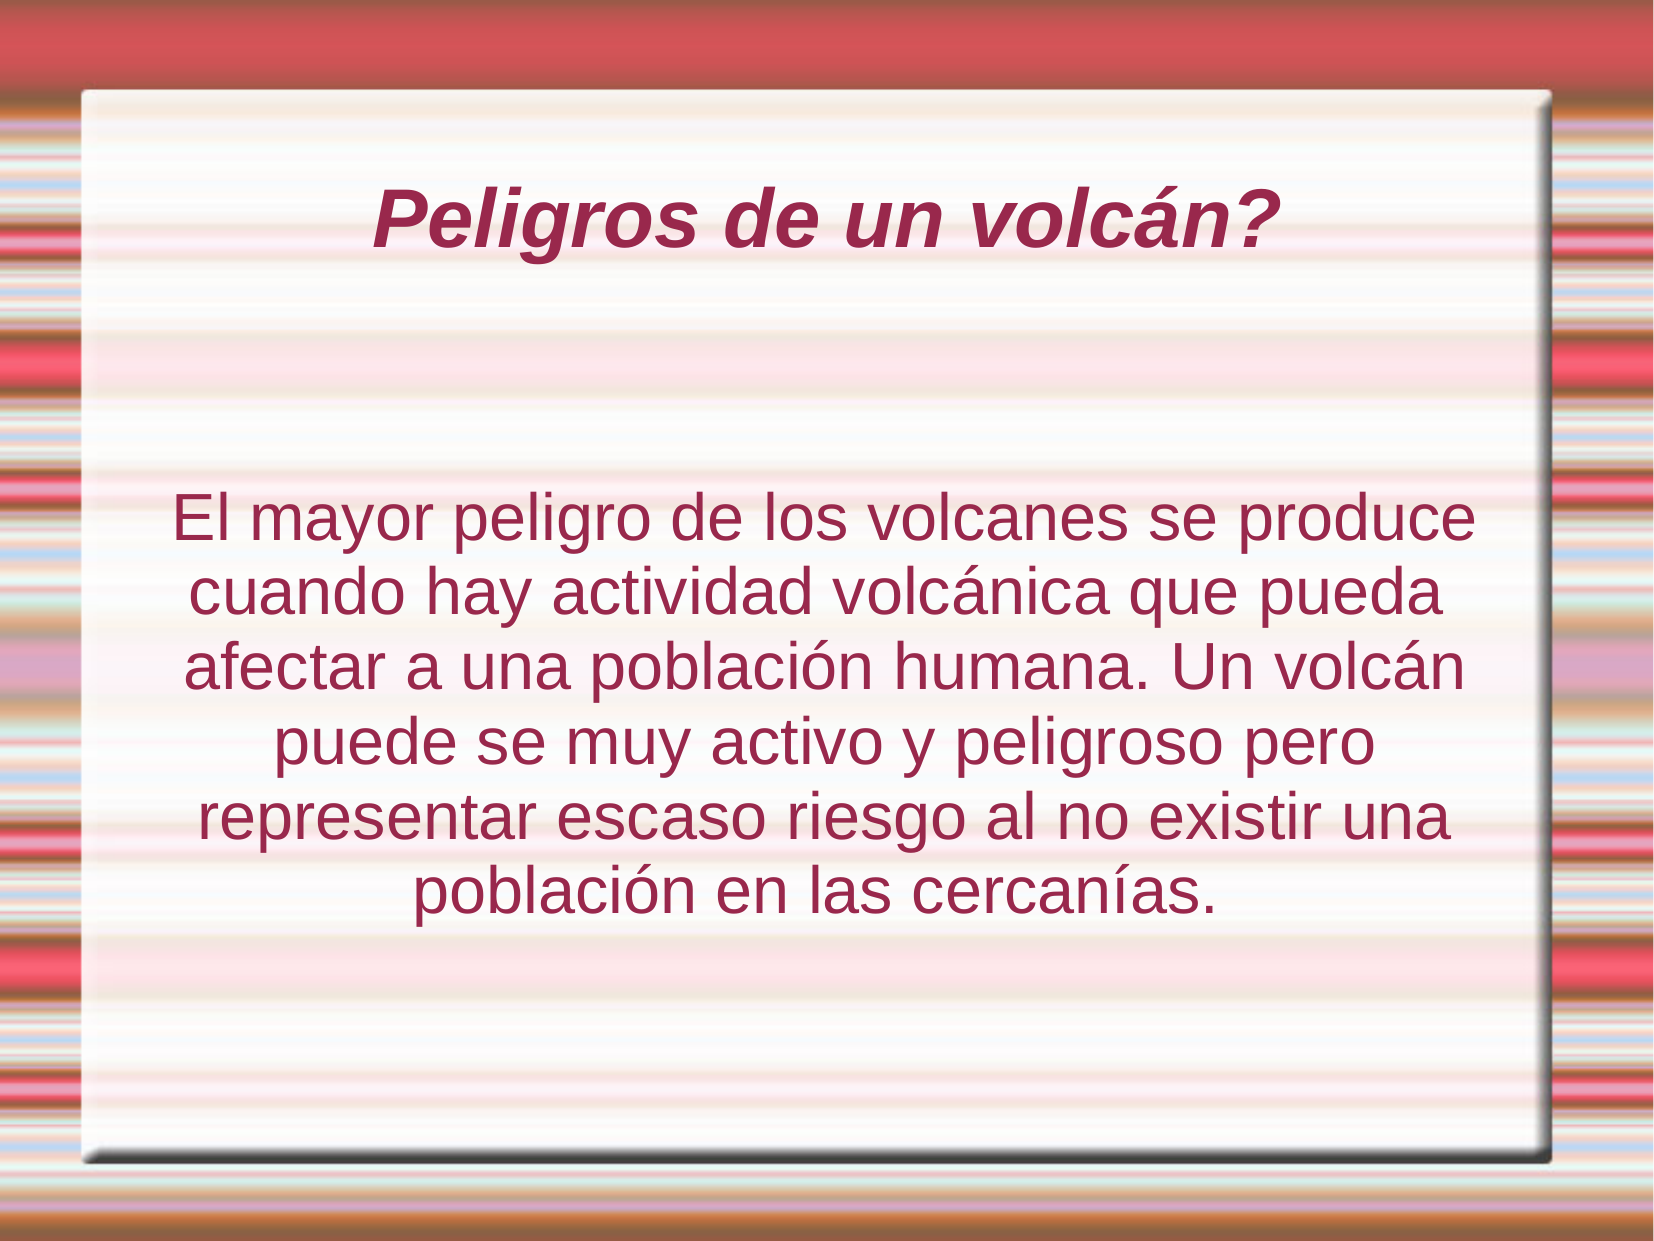

# Peligros de un volcán?
El mayor peligro de los volcanes se produce cuando hay actividad volcánica que pueda
afectar a una población humana. Un volcán puede se muy activo y peligroso pero representar escaso riesgo al no existir una población en las cercanías.